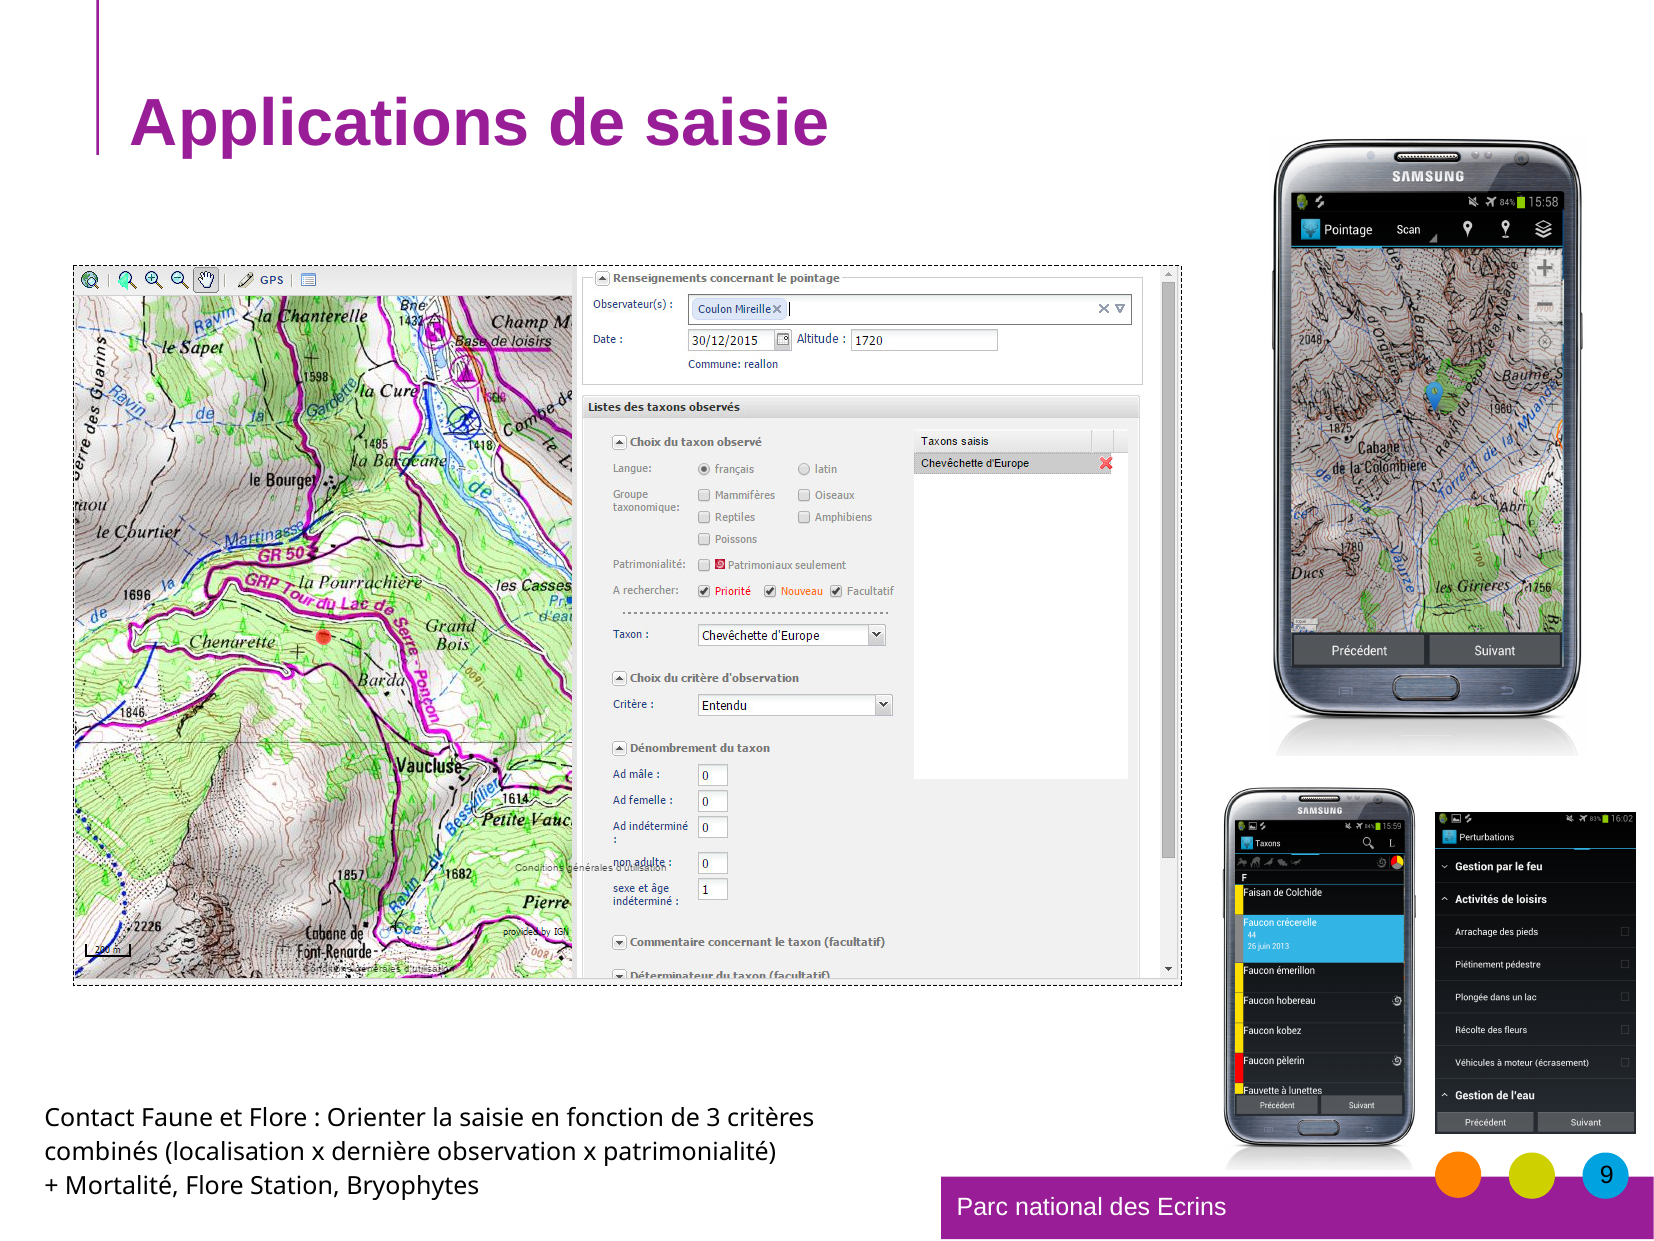

# Applications de saisie
Contact Faune et Flore : Orienter la saisie en fonction de 3 critères combinés (localisation x dernière observation x patrimonialité)
+ Mortalité, Flore Station, Bryophytes